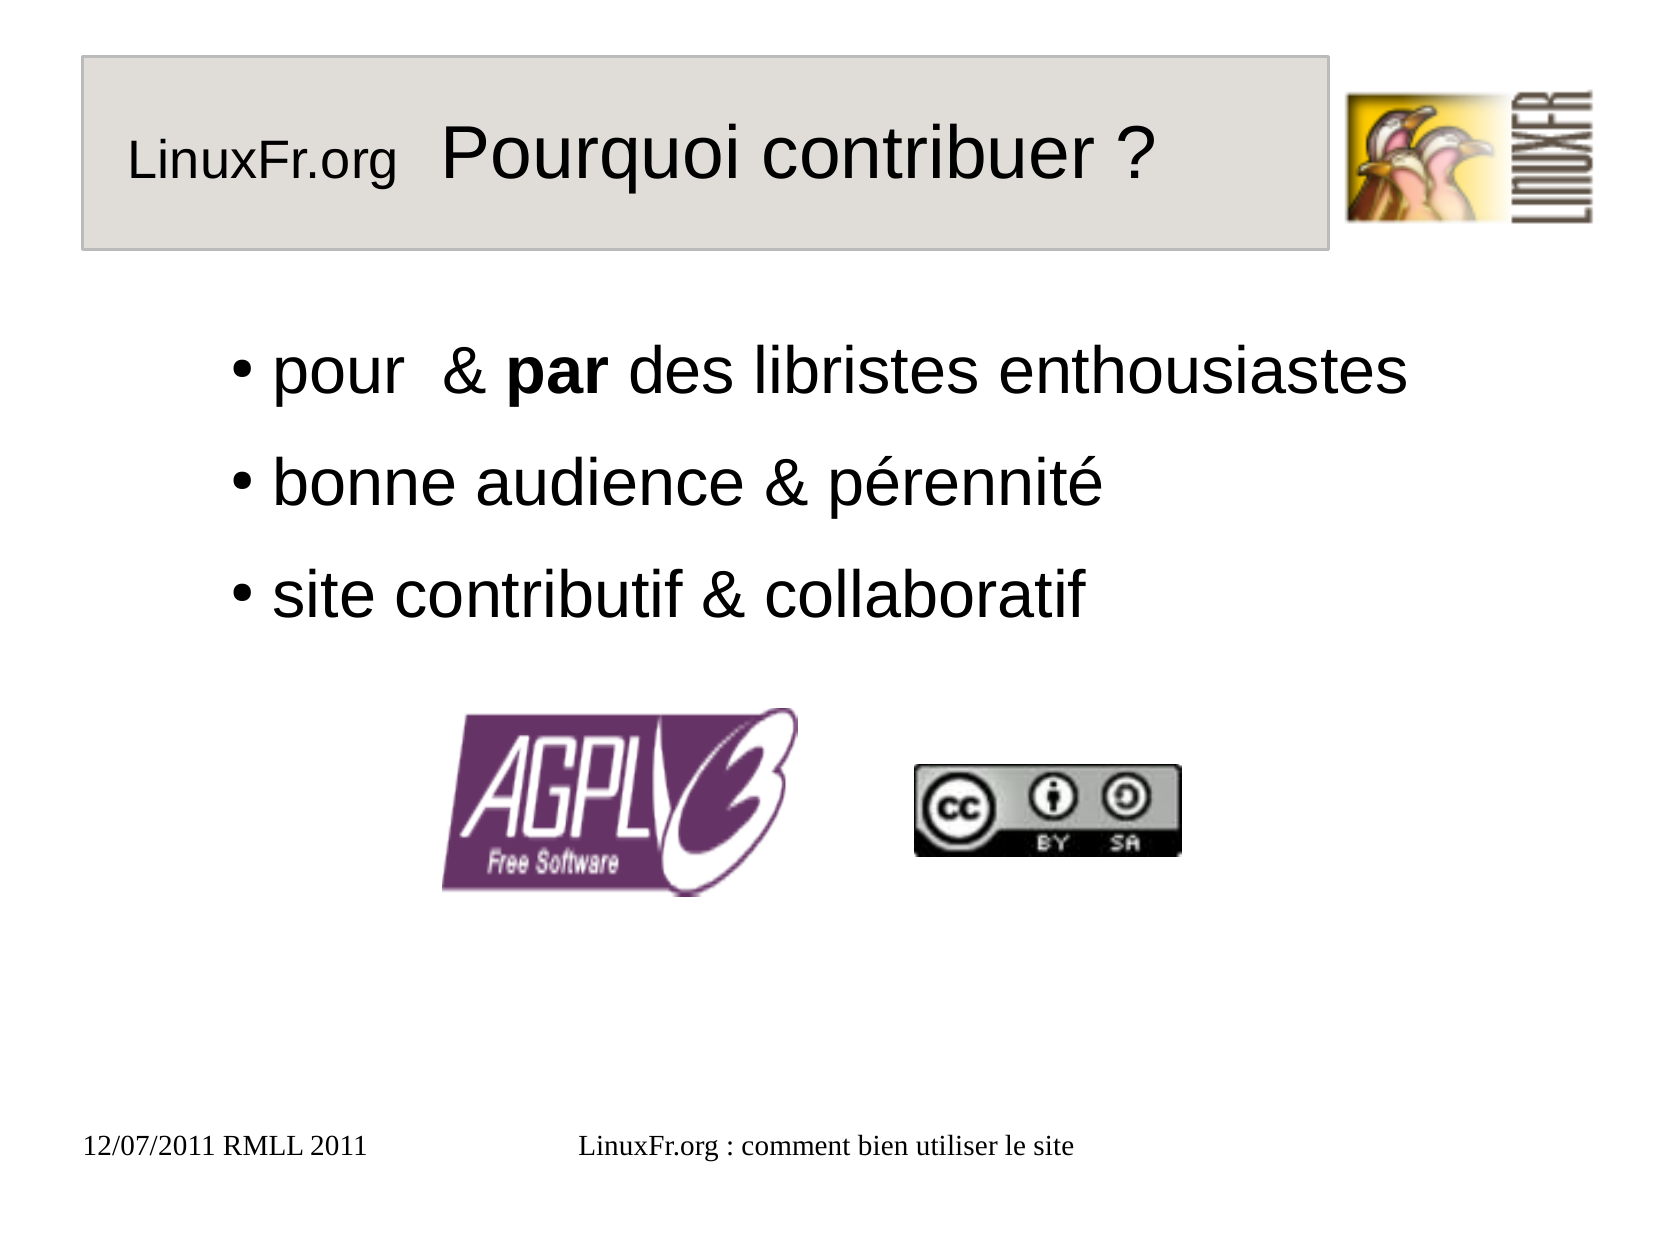

LinuxFr.org Pourquoi contribuer ?
# pour & par des libristes enthousiastes
 bonne audience & pérennité
 site contributif & collaboratif